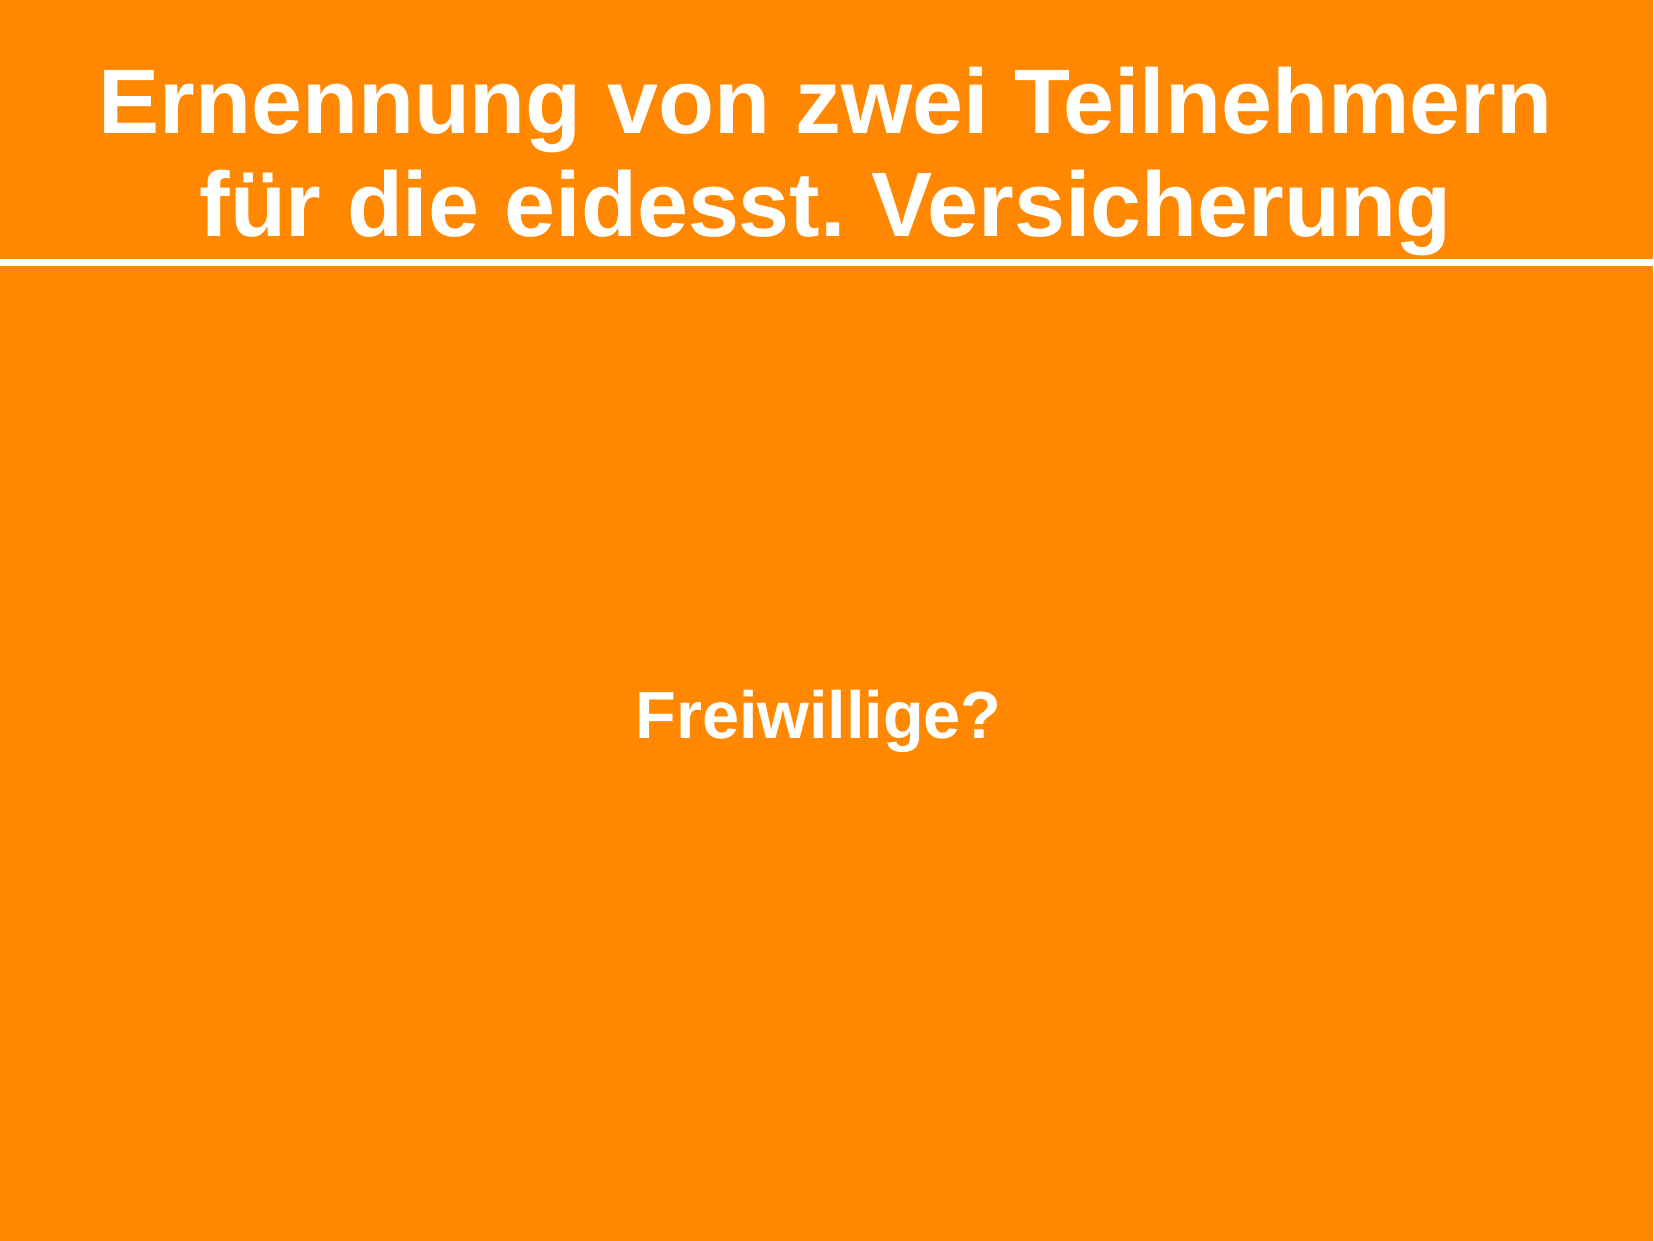

# Ernennung von zwei Teilnehmern für die eidesst. Versicherung
Freiwillige?